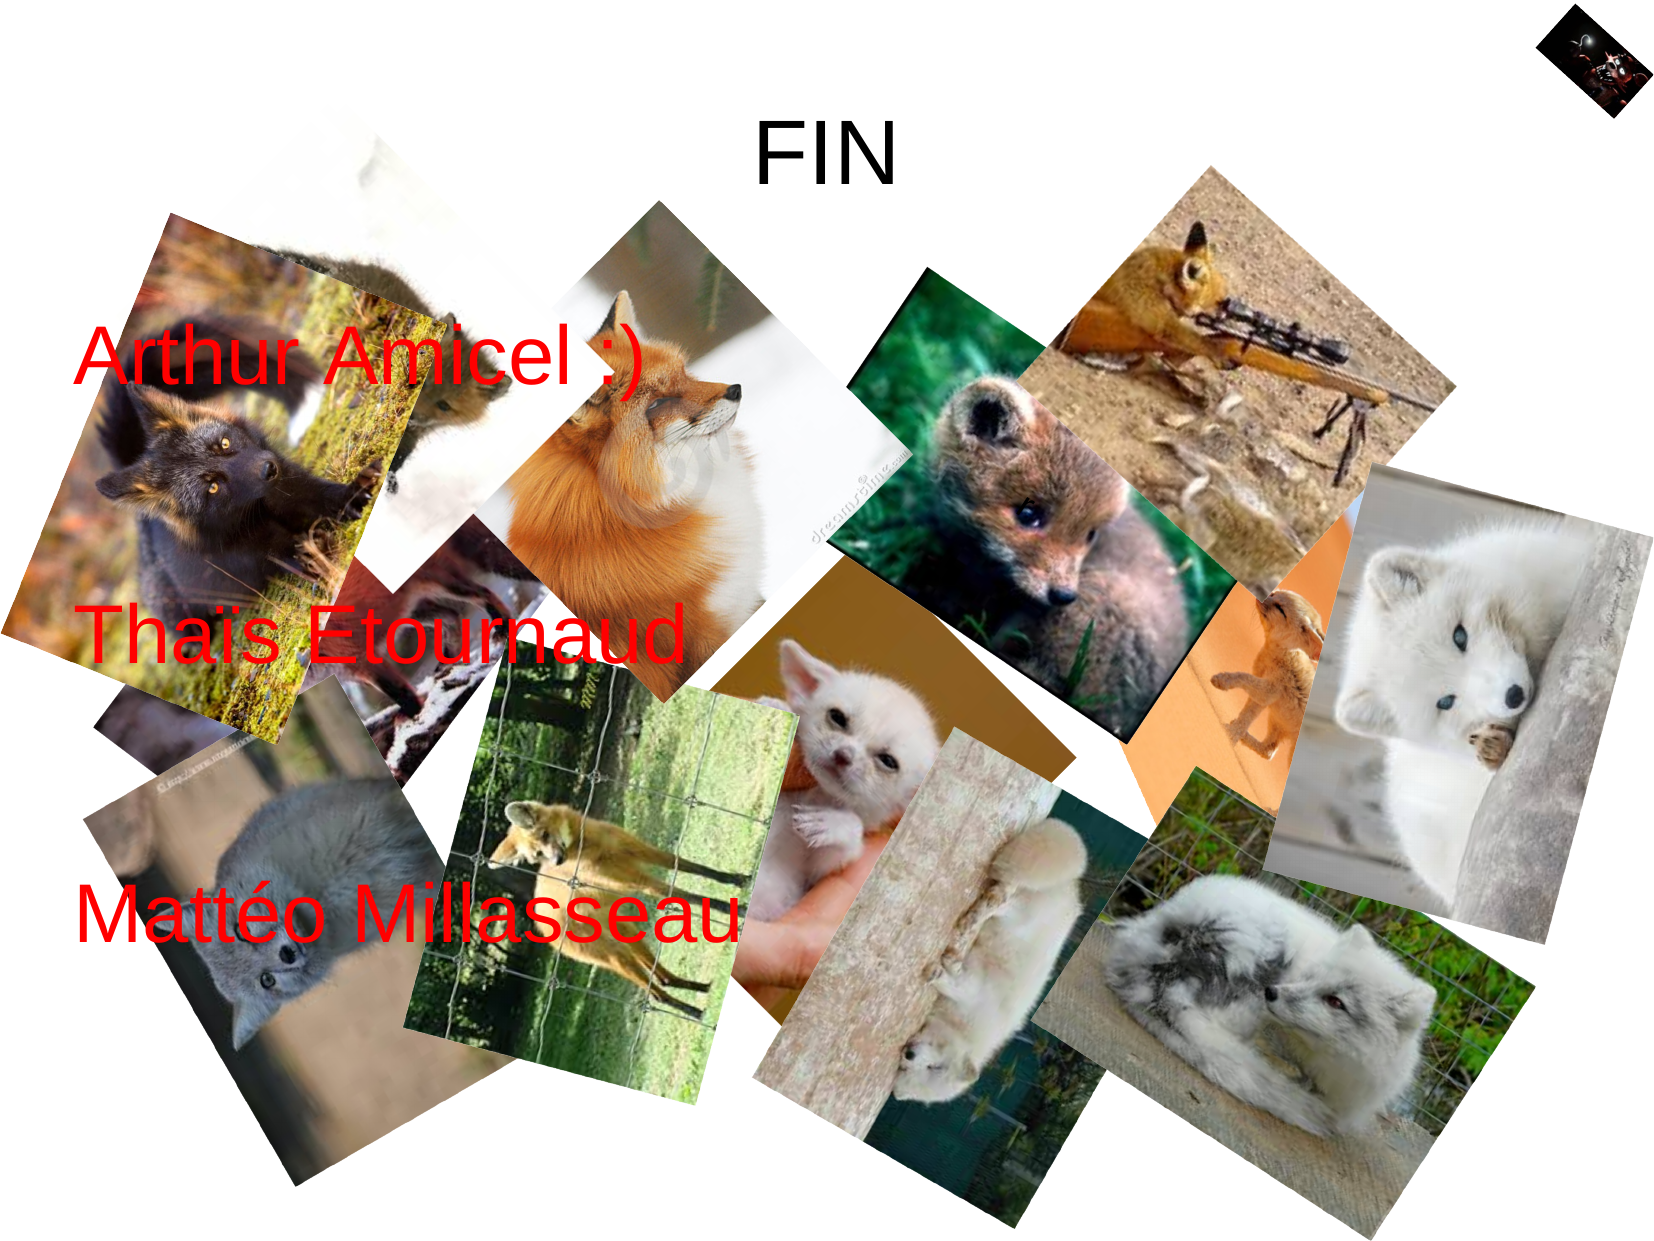

# FIN
Arthur Amicel :)
Thaïs Etournaud
Mattéo Millasseau
r